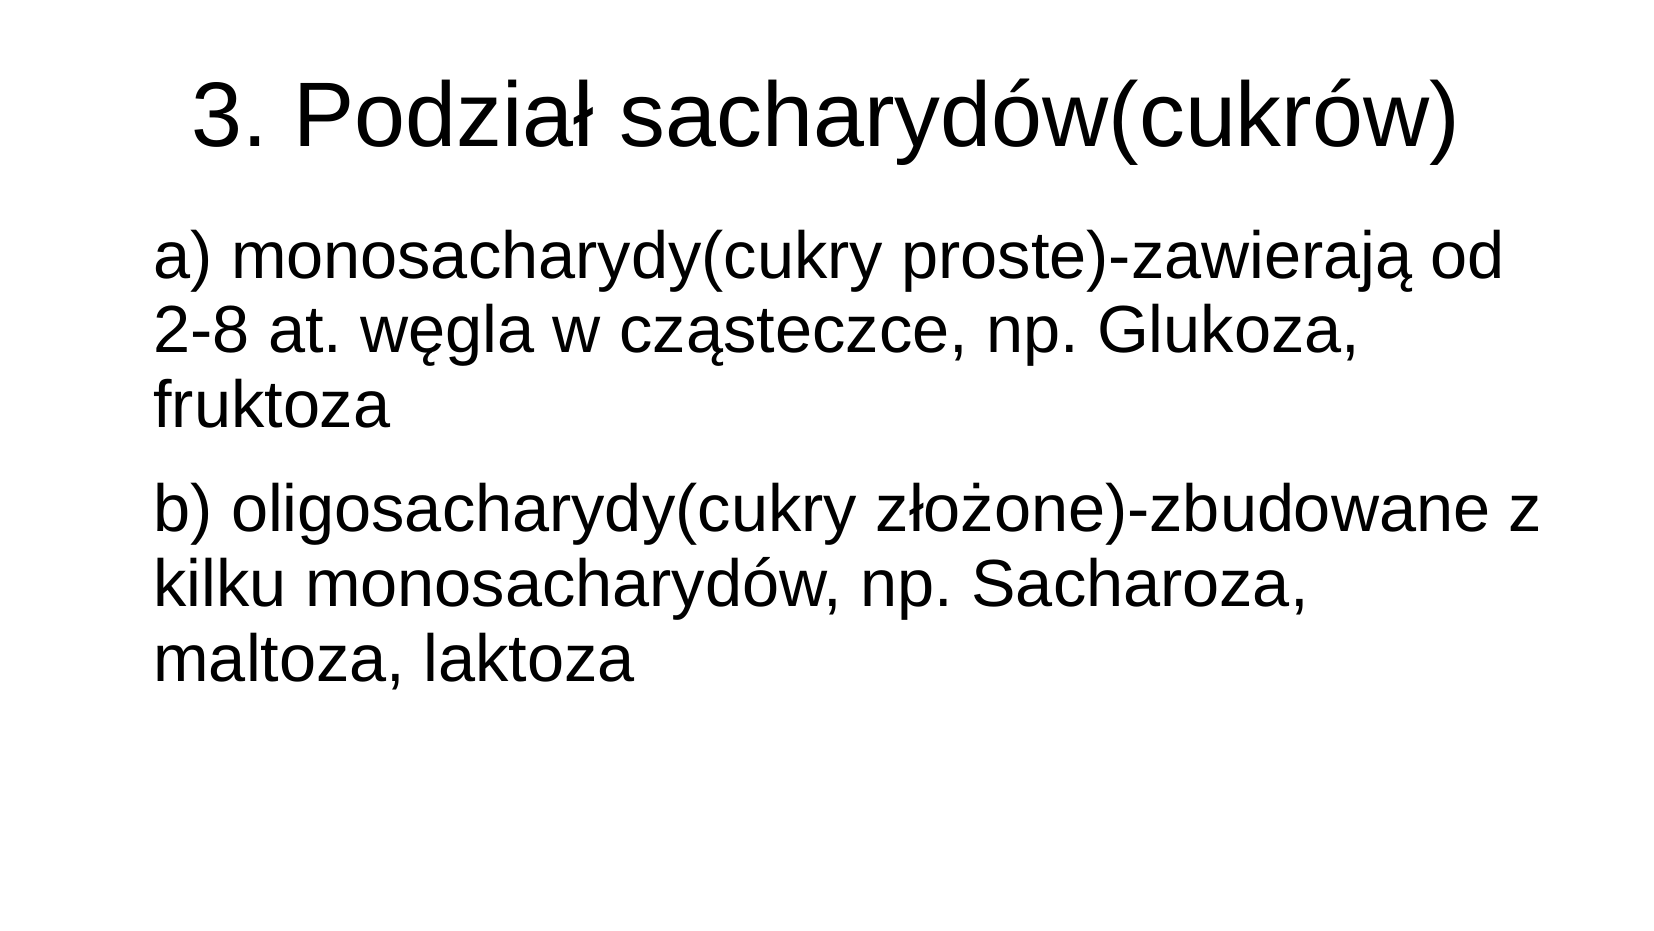

# 3. Podział sacharydów(cukrów)
a) monosacharydy(cukry proste)-zawierają od 2-8 at. węgla w cząsteczce, np. Glukoza, fruktoza
b) oligosacharydy(cukry złożone)-zbudowane z kilku monosacharydów, np. Sacharoza, maltoza, laktoza